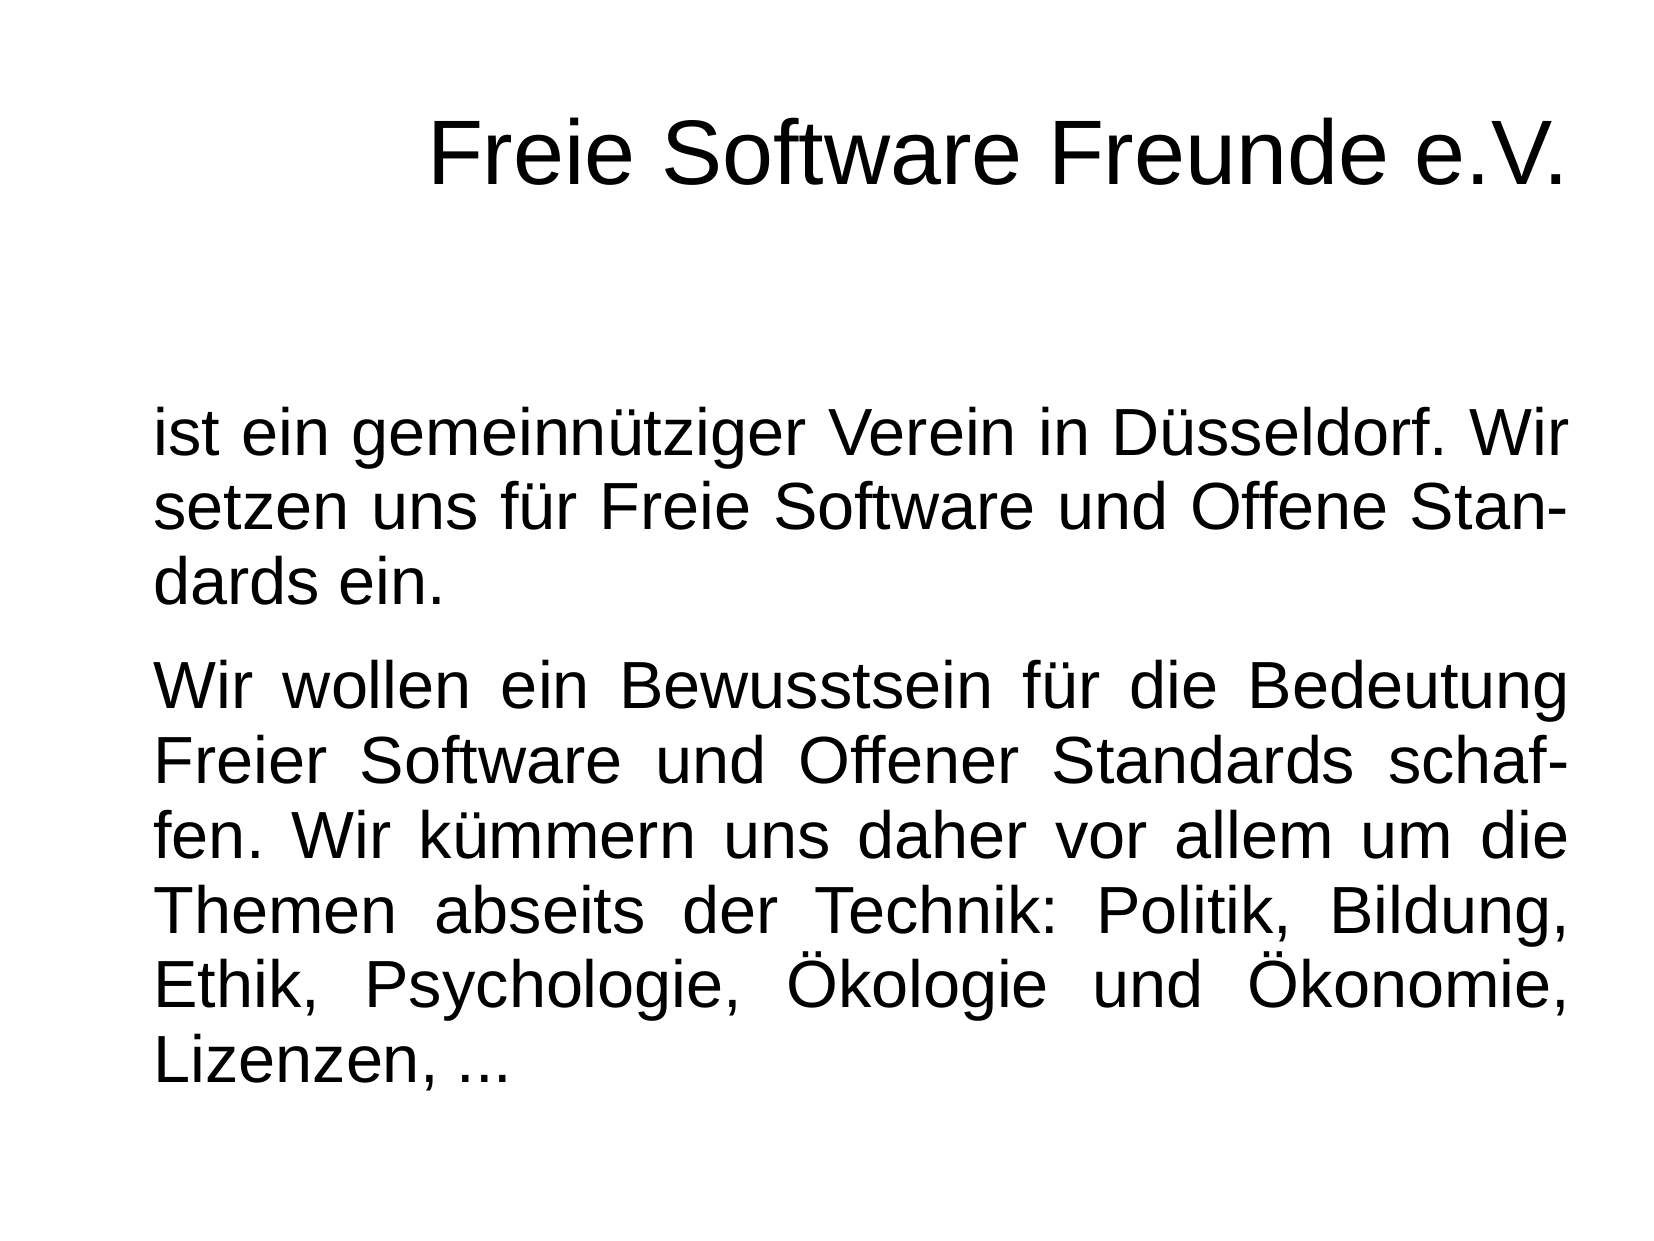

# Freie Software Freunde e.V.
ist ein gemeinnütziger Verein in Düsseldorf. Wir setzen uns für Freie Software und Offene Stan-dards ein.
Wir wollen ein Bewusstsein für die Bedeutung Freier Software und Offener Standards schaf-fen. Wir kümmern uns daher vor allem um die Themen abseits der Technik: Politik, Bildung, Ethik, Psychologie, Ökologie und Ökonomie, Lizenzen, ...